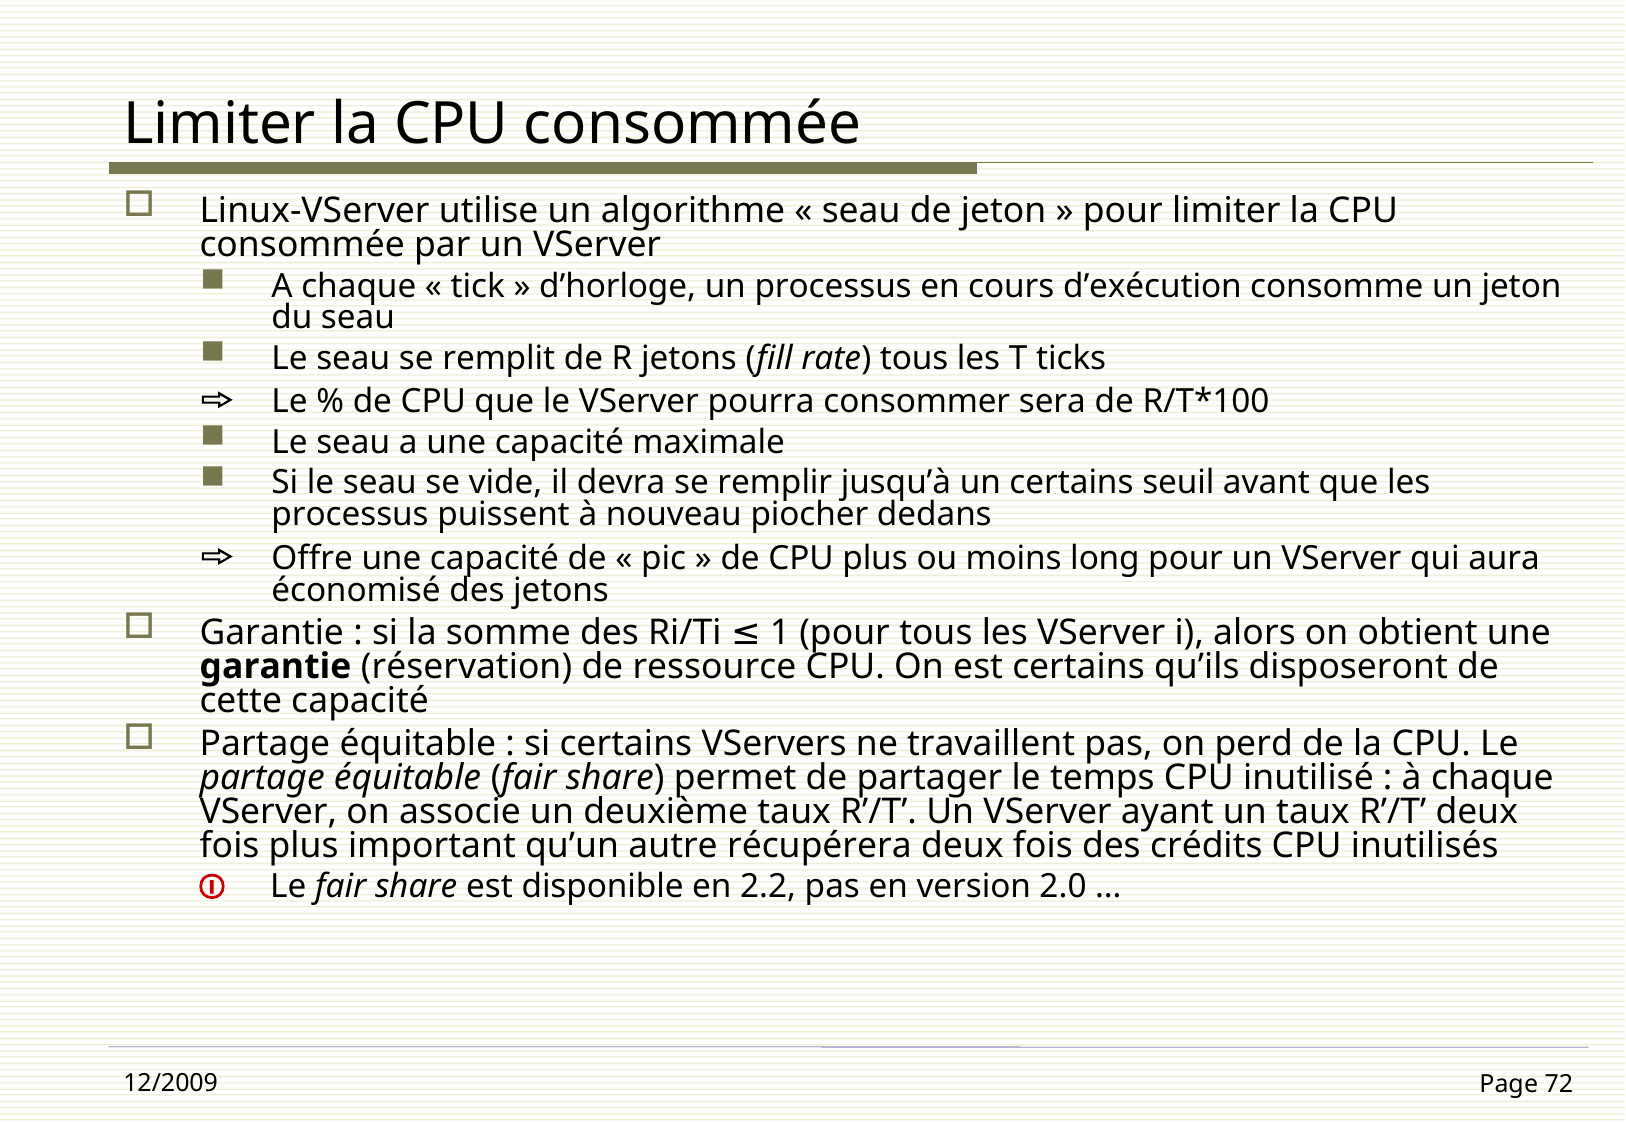

# Limiter la CPU consommée
Linux-VServer utilise un algorithme « seau de jeton » pour limiter la CPU consommée par un VServer
A chaque « tick » d’horloge, un processus en cours d’exécution consomme un jeton du seau
Le seau se remplit de R jetons (fill rate) tous les T ticks
	Le % de CPU que le VServer pourra consommer sera de R/T*100
Le seau a une capacité maximale
Si le seau se vide, il devra se remplir jusqu’à un certains seuil avant que les processus puissent à nouveau piocher dedans
	Offre une capacité de « pic » de CPU plus ou moins long pour un VServer qui aura économisé des jetons
Garantie : si la somme des Ri/Ti ≤ 1 (pour tous les VServer i), alors on obtient une garantie (réservation) de ressource CPU. On est certains qu’ils disposeront de cette capacité
Partage équitable : si certains VServers ne travaillent pas, on perd de la CPU. Le partage équitable (fair share) permet de partager le temps CPU inutilisé : à chaque VServer, on associe un deuxième taux R’/T’. Un VServer ayant un taux R’/T’ deux fois plus important qu’un autre récupérera deux fois des crédits CPU inutilisés
	 	Le fair share est disponible en 2.2, pas en version 2.0 …
72